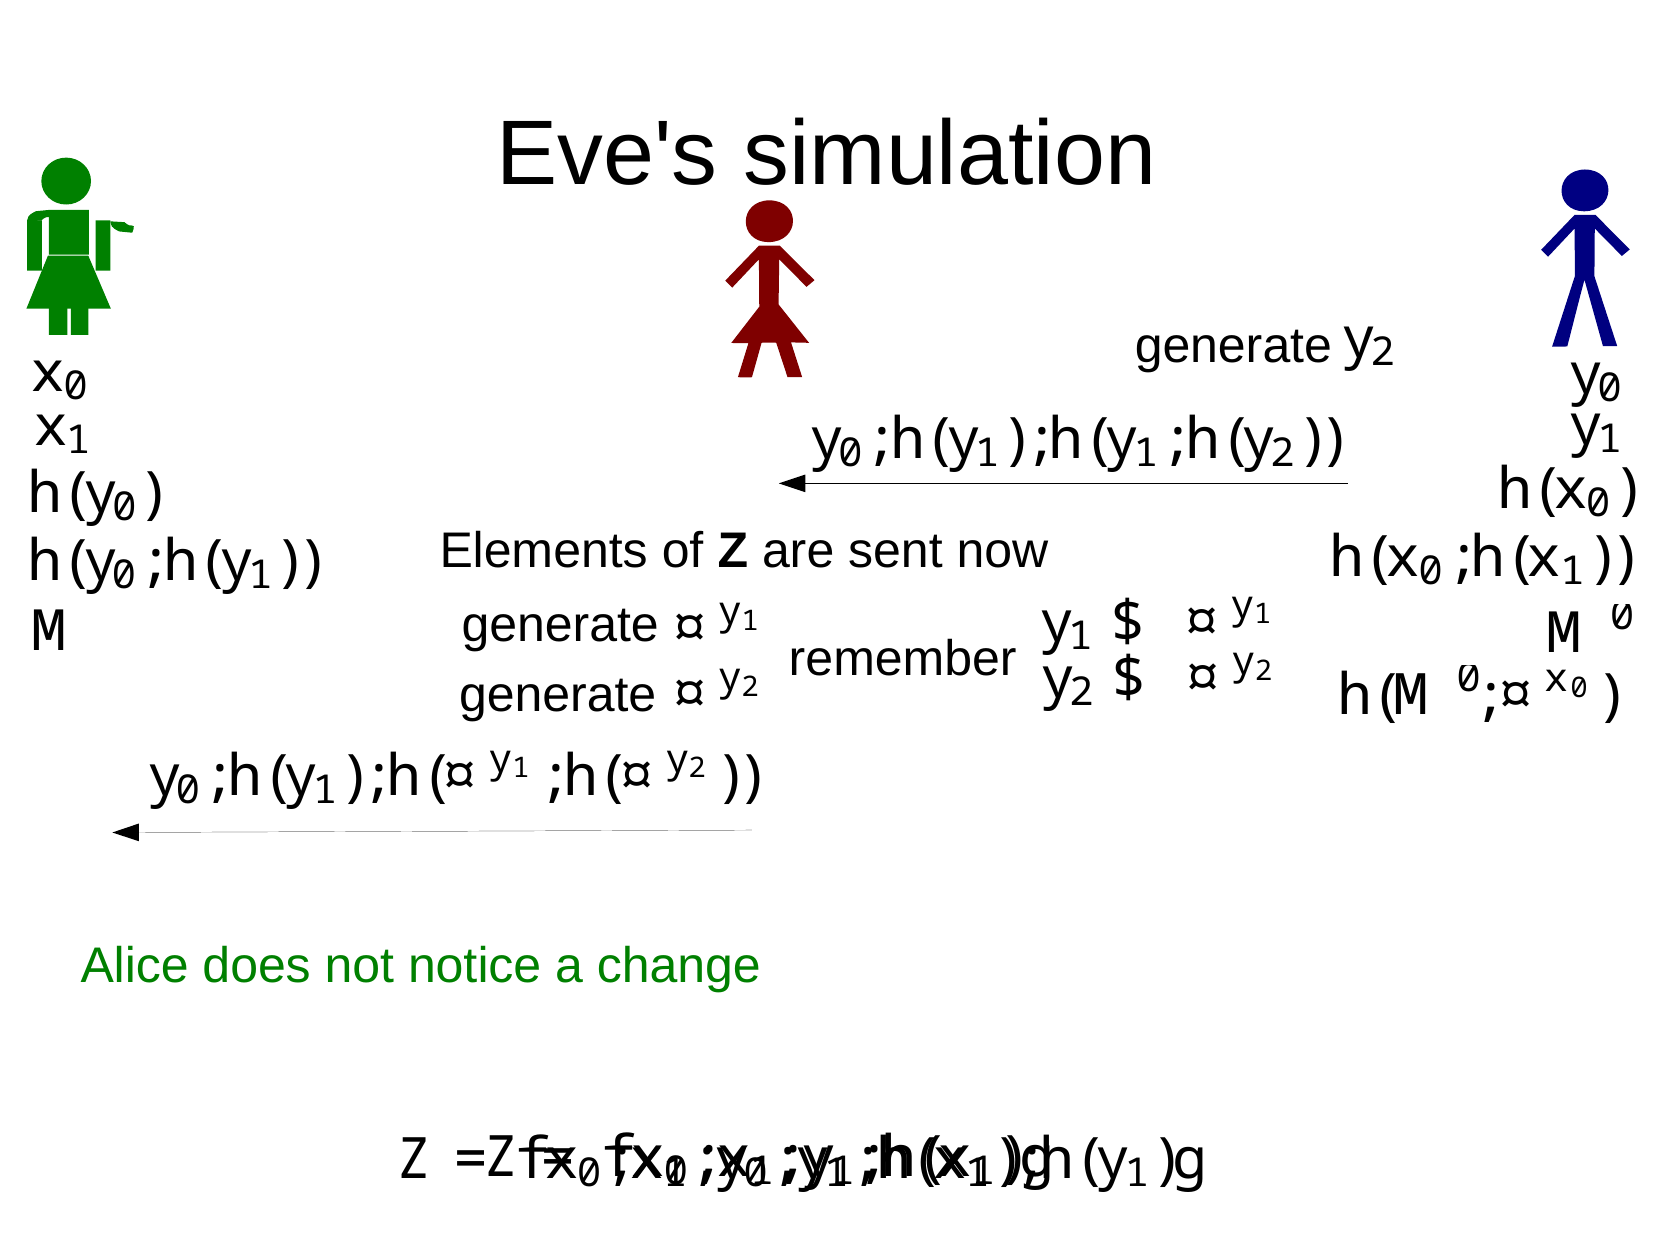

# Eve's simulation
generate
Elements of Z are sent now
generate
remember
generate
Alice does not notice a change